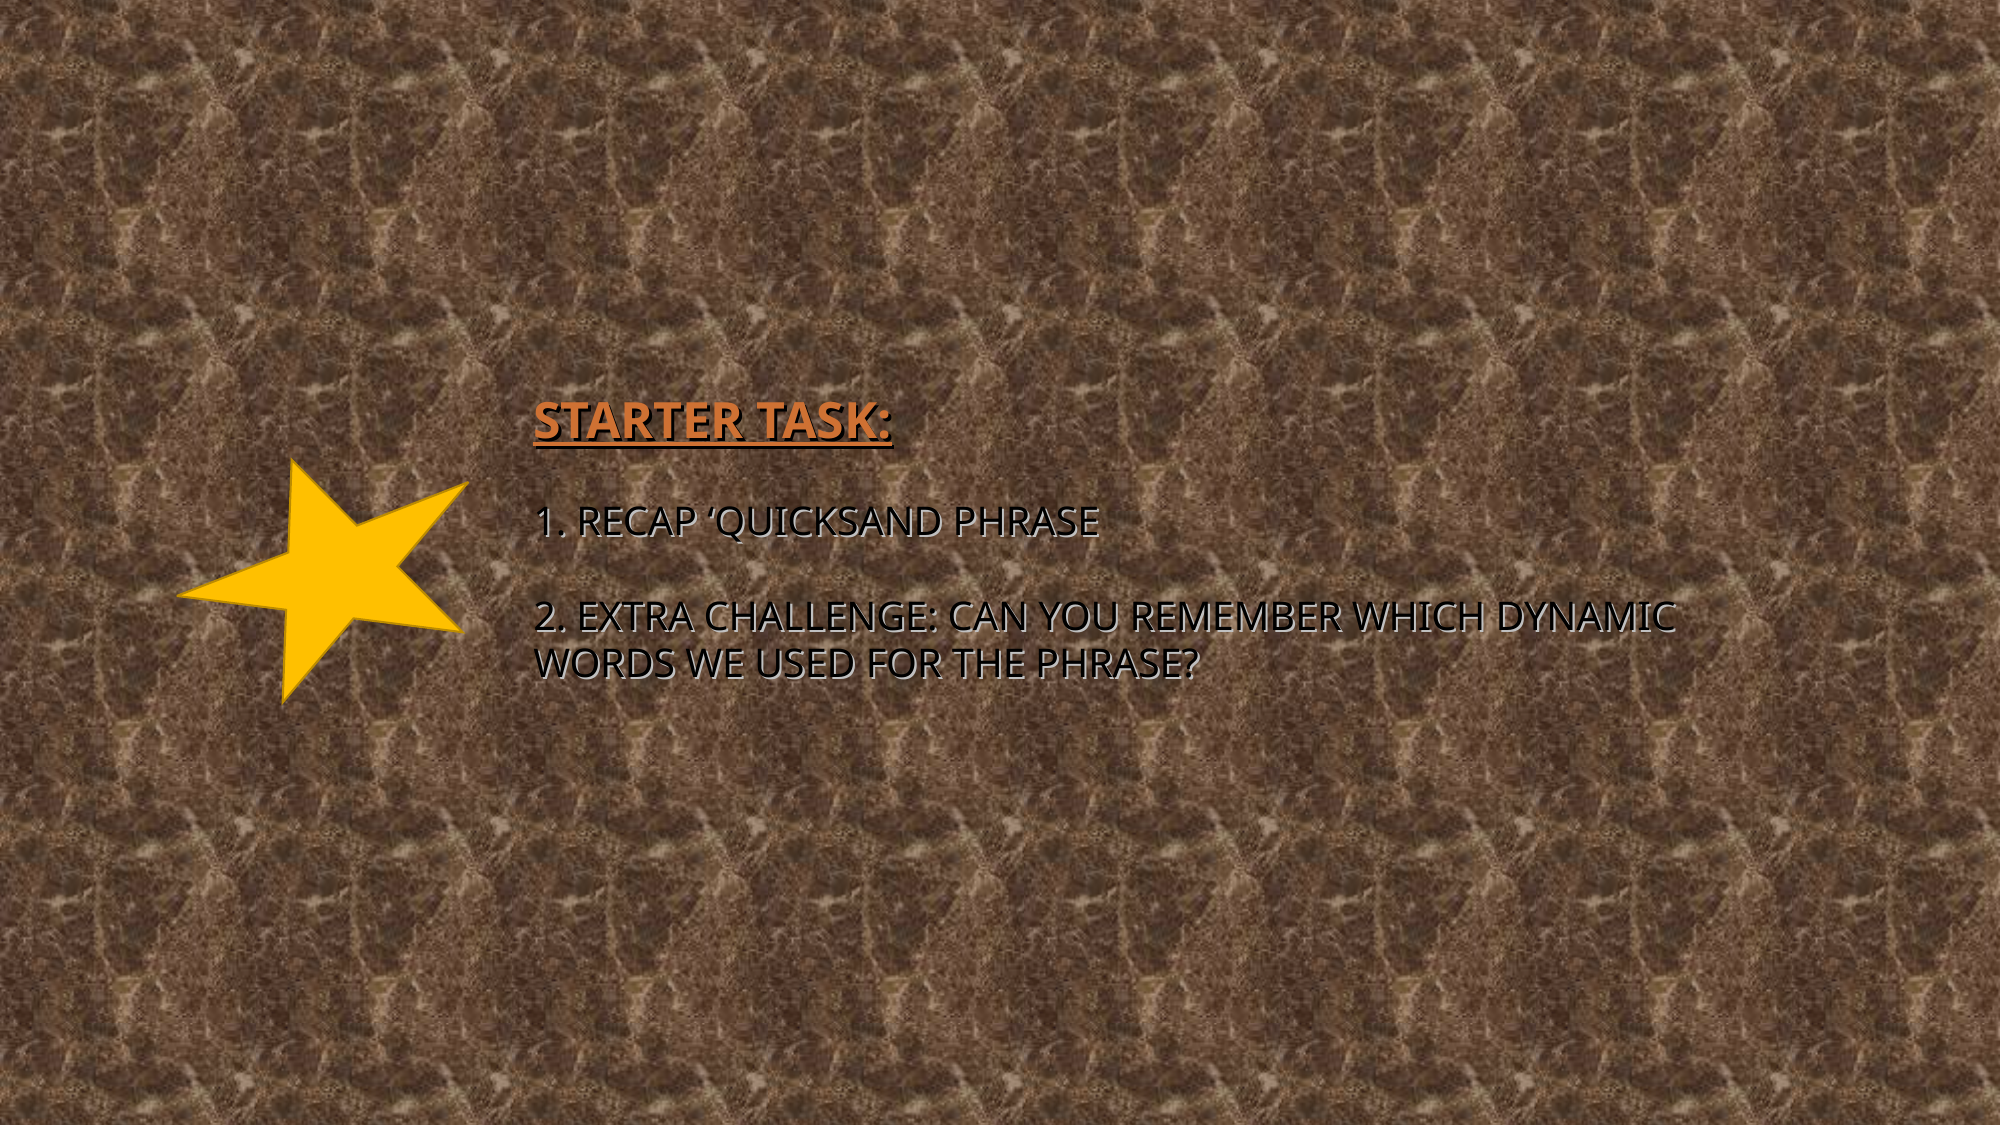

# STARTER TASK: 1. RECAP ‘QUICKSAND PHRASE 2. extra challenge: Can you remember which dynamic words we used for the phrase?